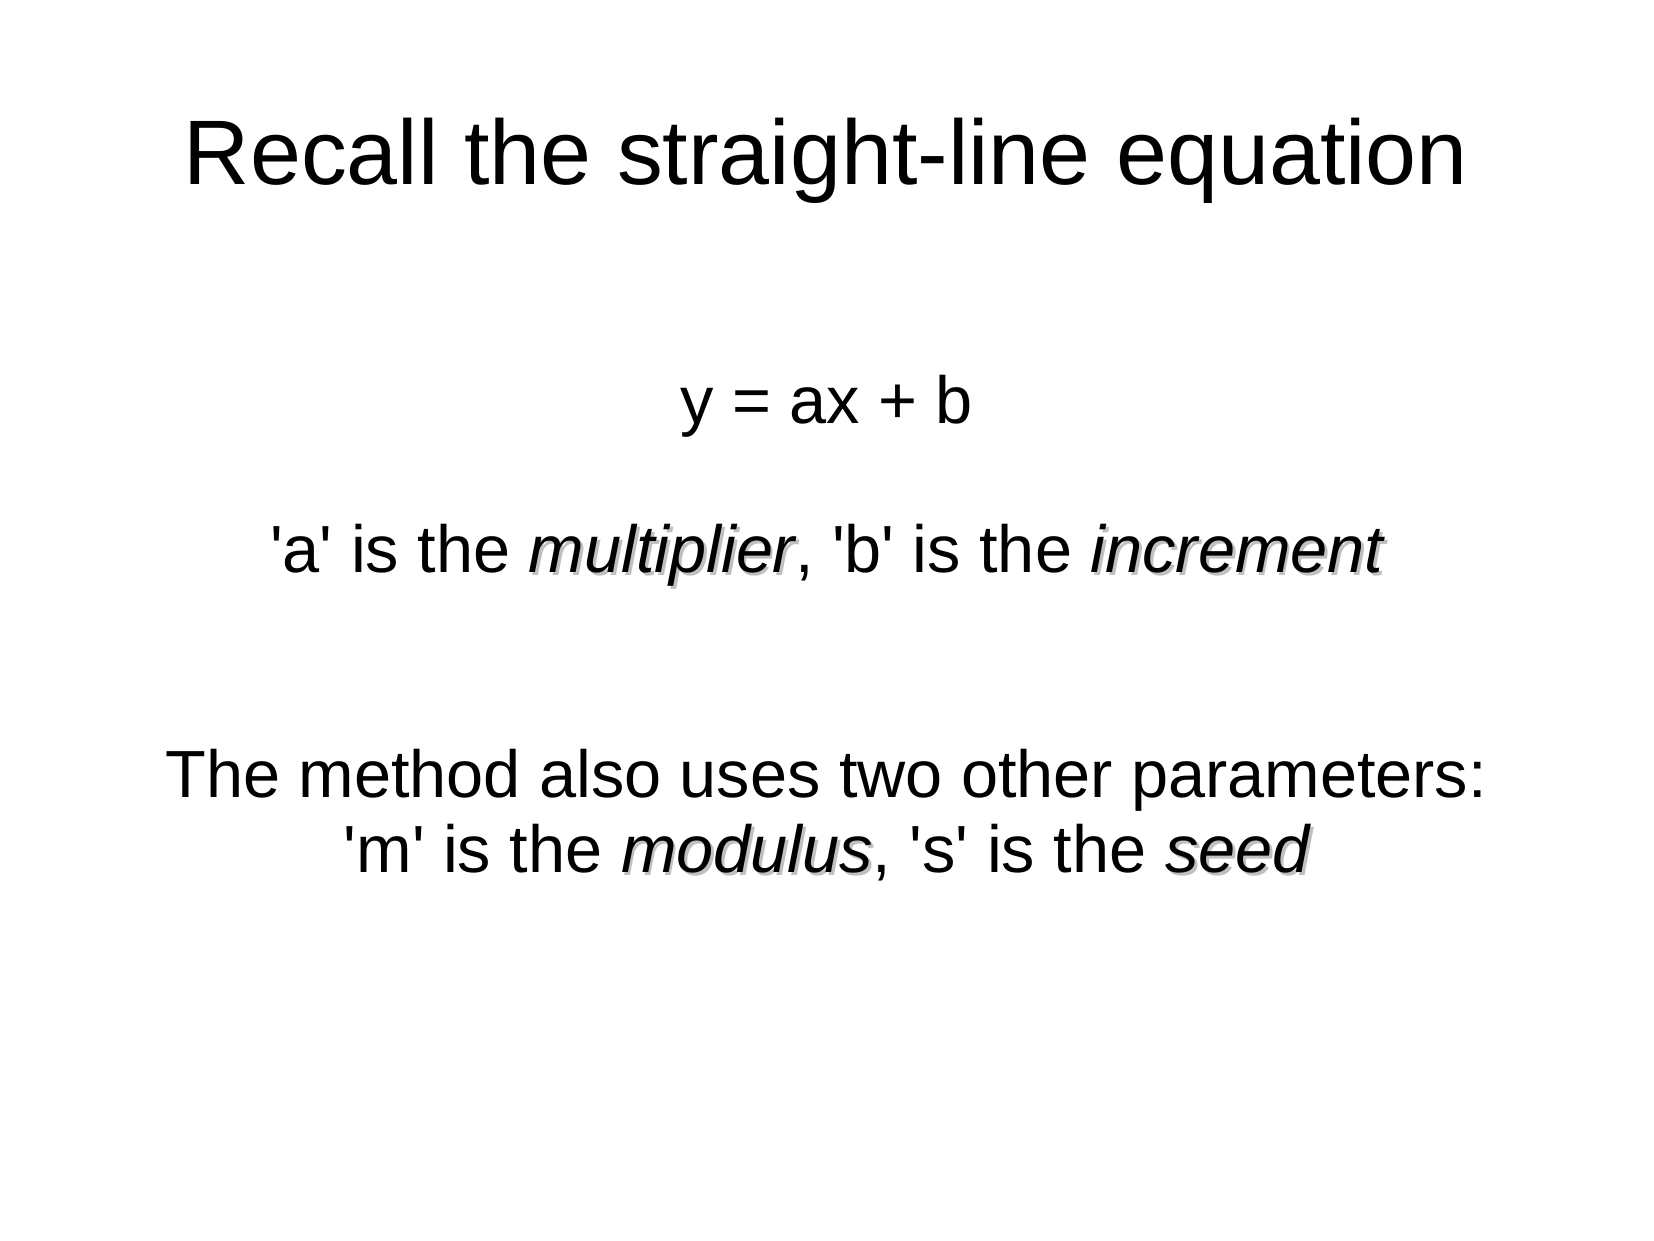

# Recall the straight-line equation
y = ax + b
'a' is the multiplier, 'b' is the increment
The method also uses two other parameters:
'm' is the modulus, 's' is the seed